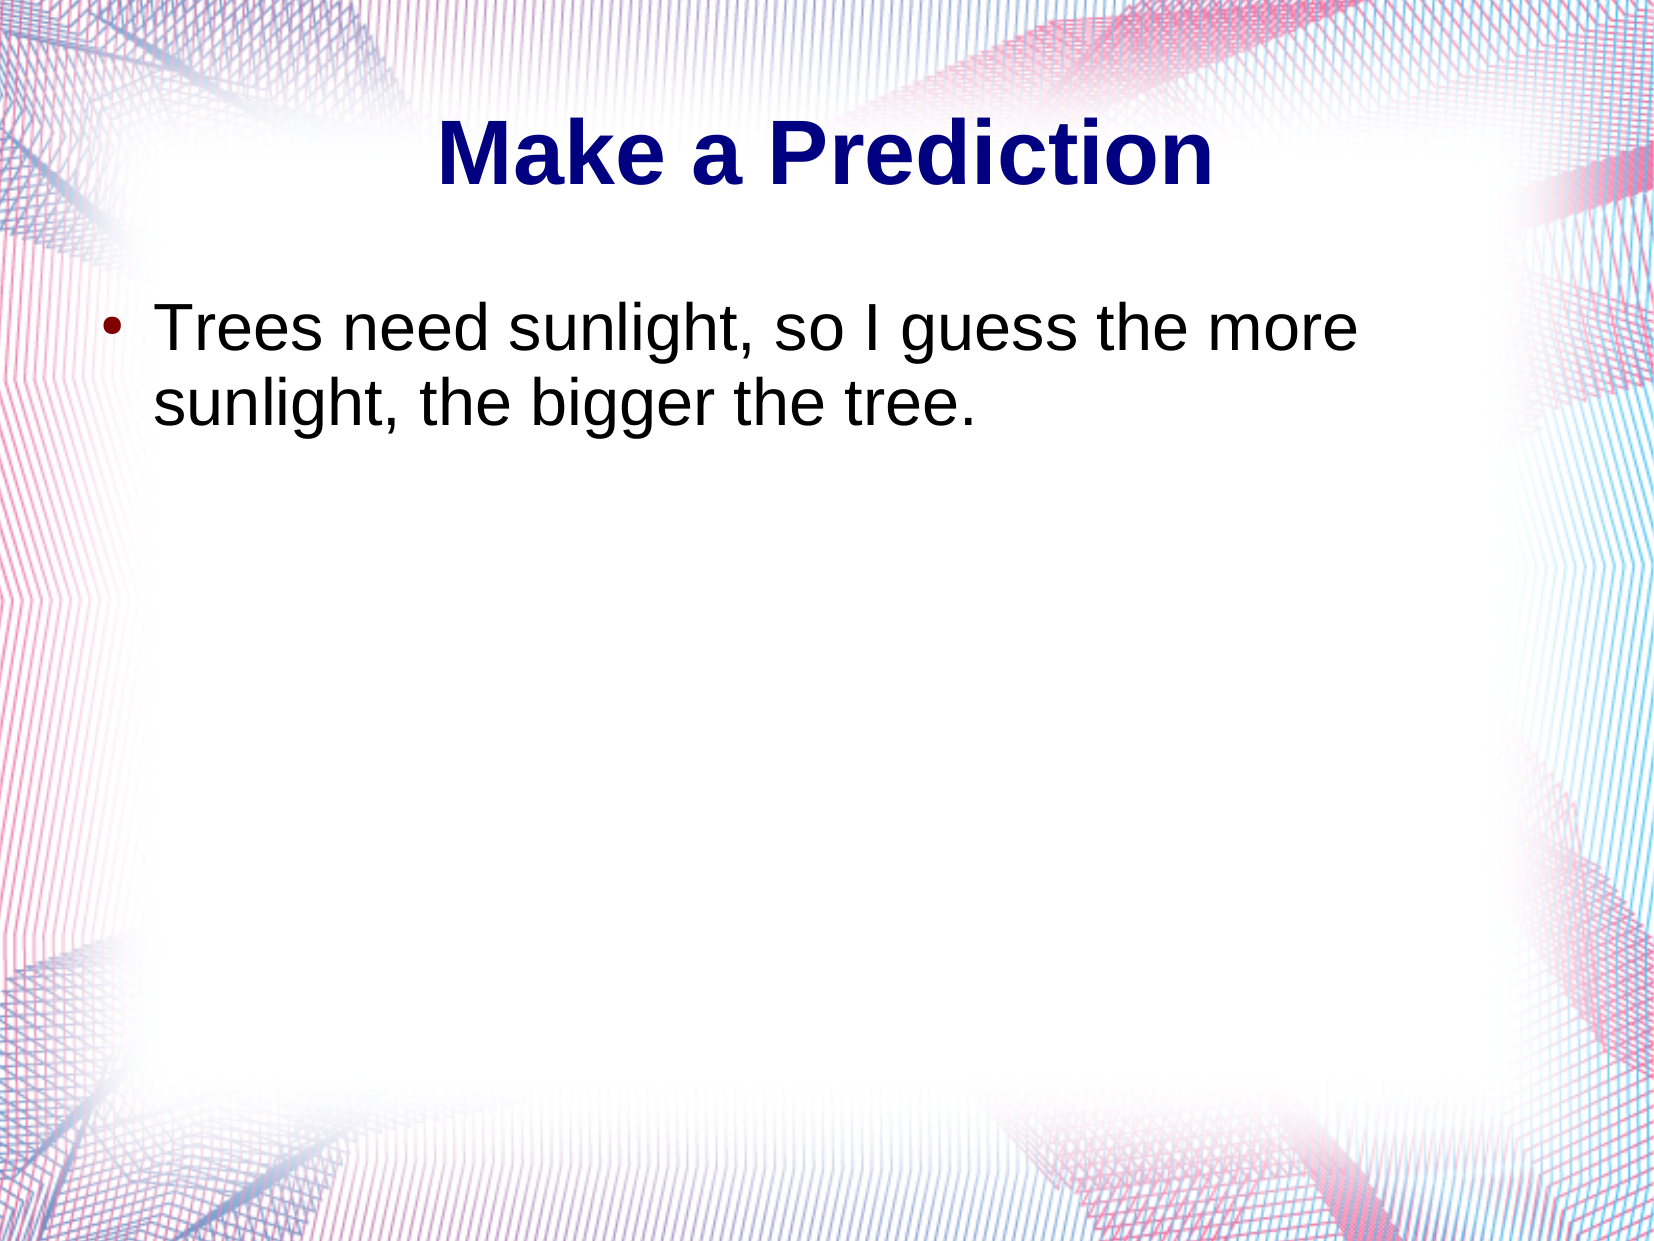

# Make a Prediction
Trees need sunlight, so I guess the more sunlight, the bigger the tree.